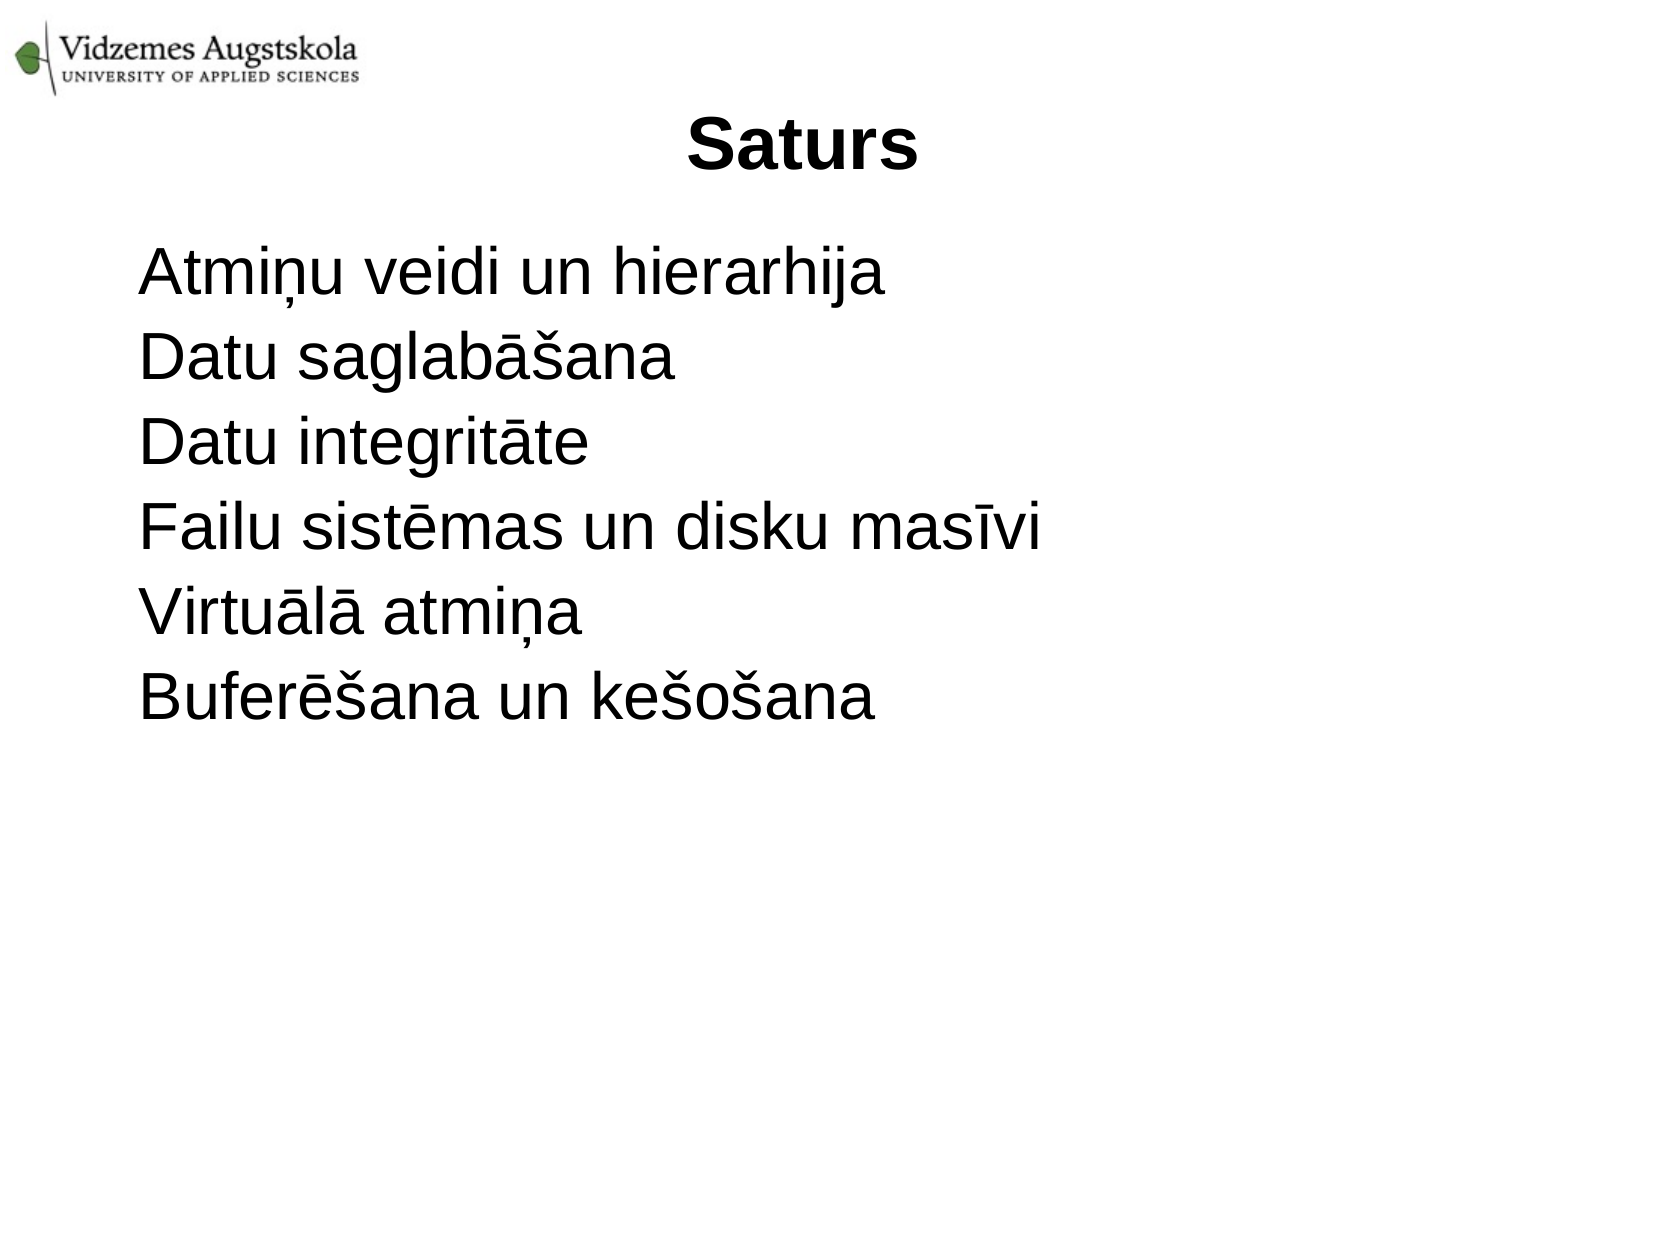

# Saturs
Atmiņu veidi un hierarhija
Datu saglabāšana
Datu integritāte
Failu sistēmas un disku masīvi
Virtuālā atmiņa
Buferēšana un kešošana